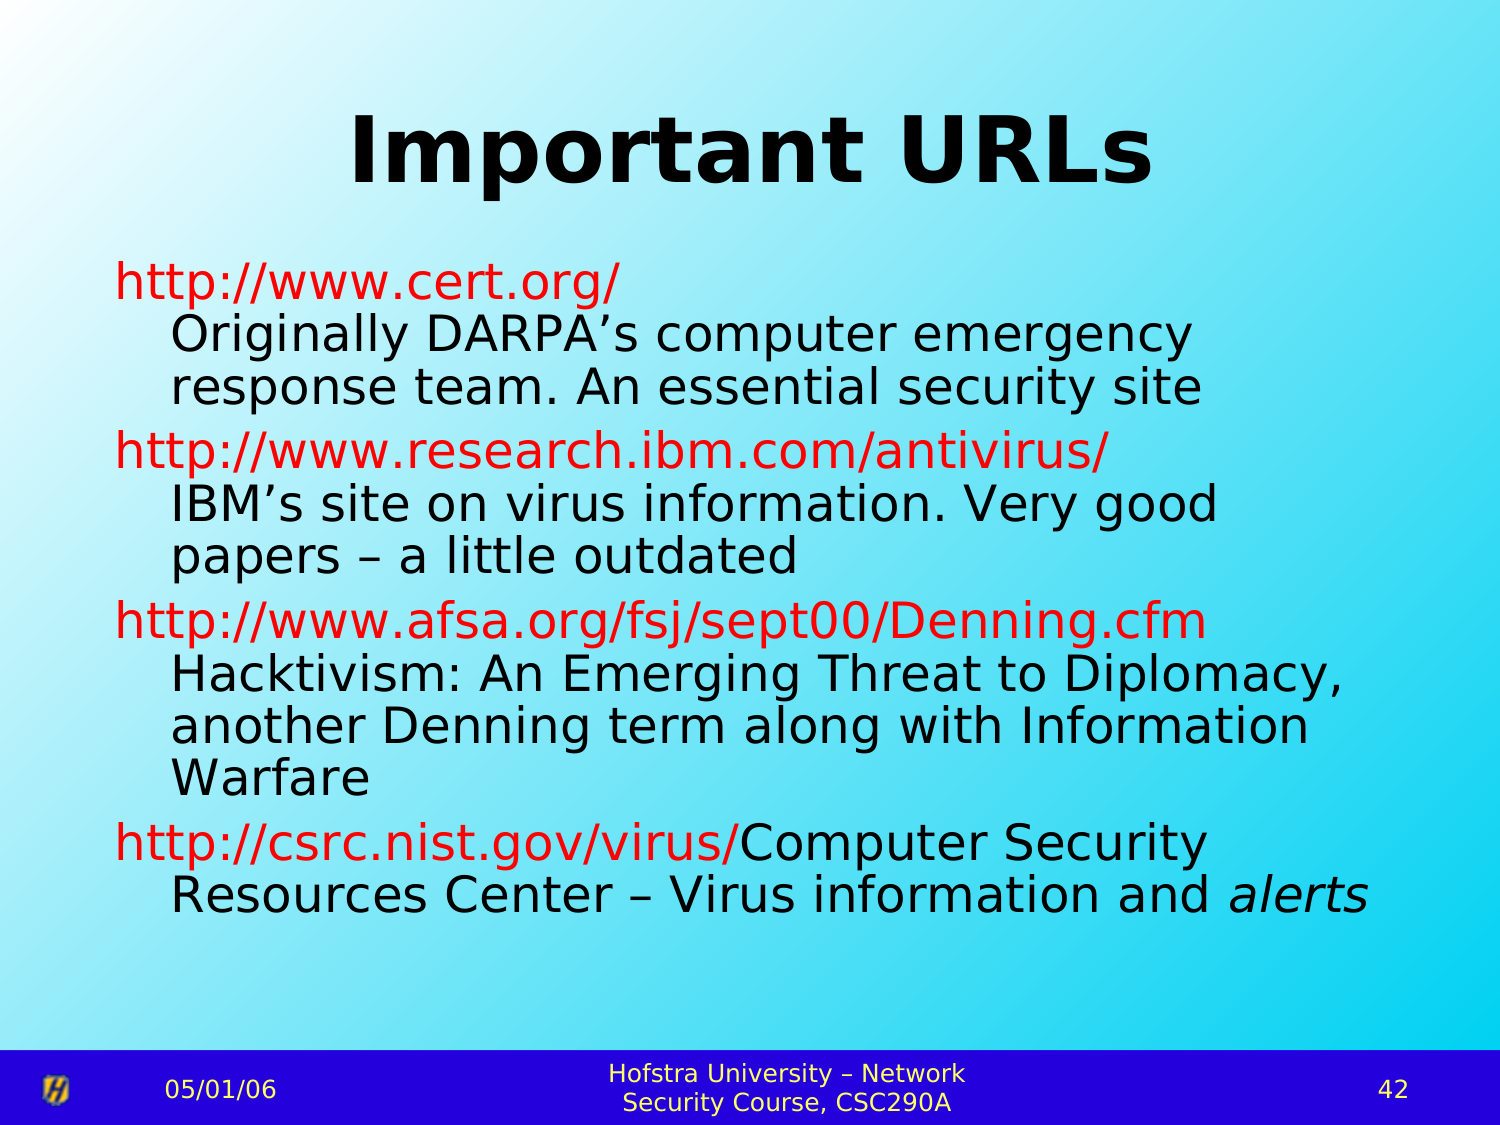

# Important URLs
http://www.cert.org/
Originally DARPA’s computer emergency response team. An essential security site
http://www.research.ibm.com/antivirus/
IBM’s site on virus information. Very good papers – a little outdated
http://www.afsa.org/fsj/sept00/Denning.cfmHacktivism: An Emerging Threat to Diplomacy, another Denning term along with Information Warfare
http://csrc.nist.gov/virus/Computer Security Resources Center – Virus information and alerts
42